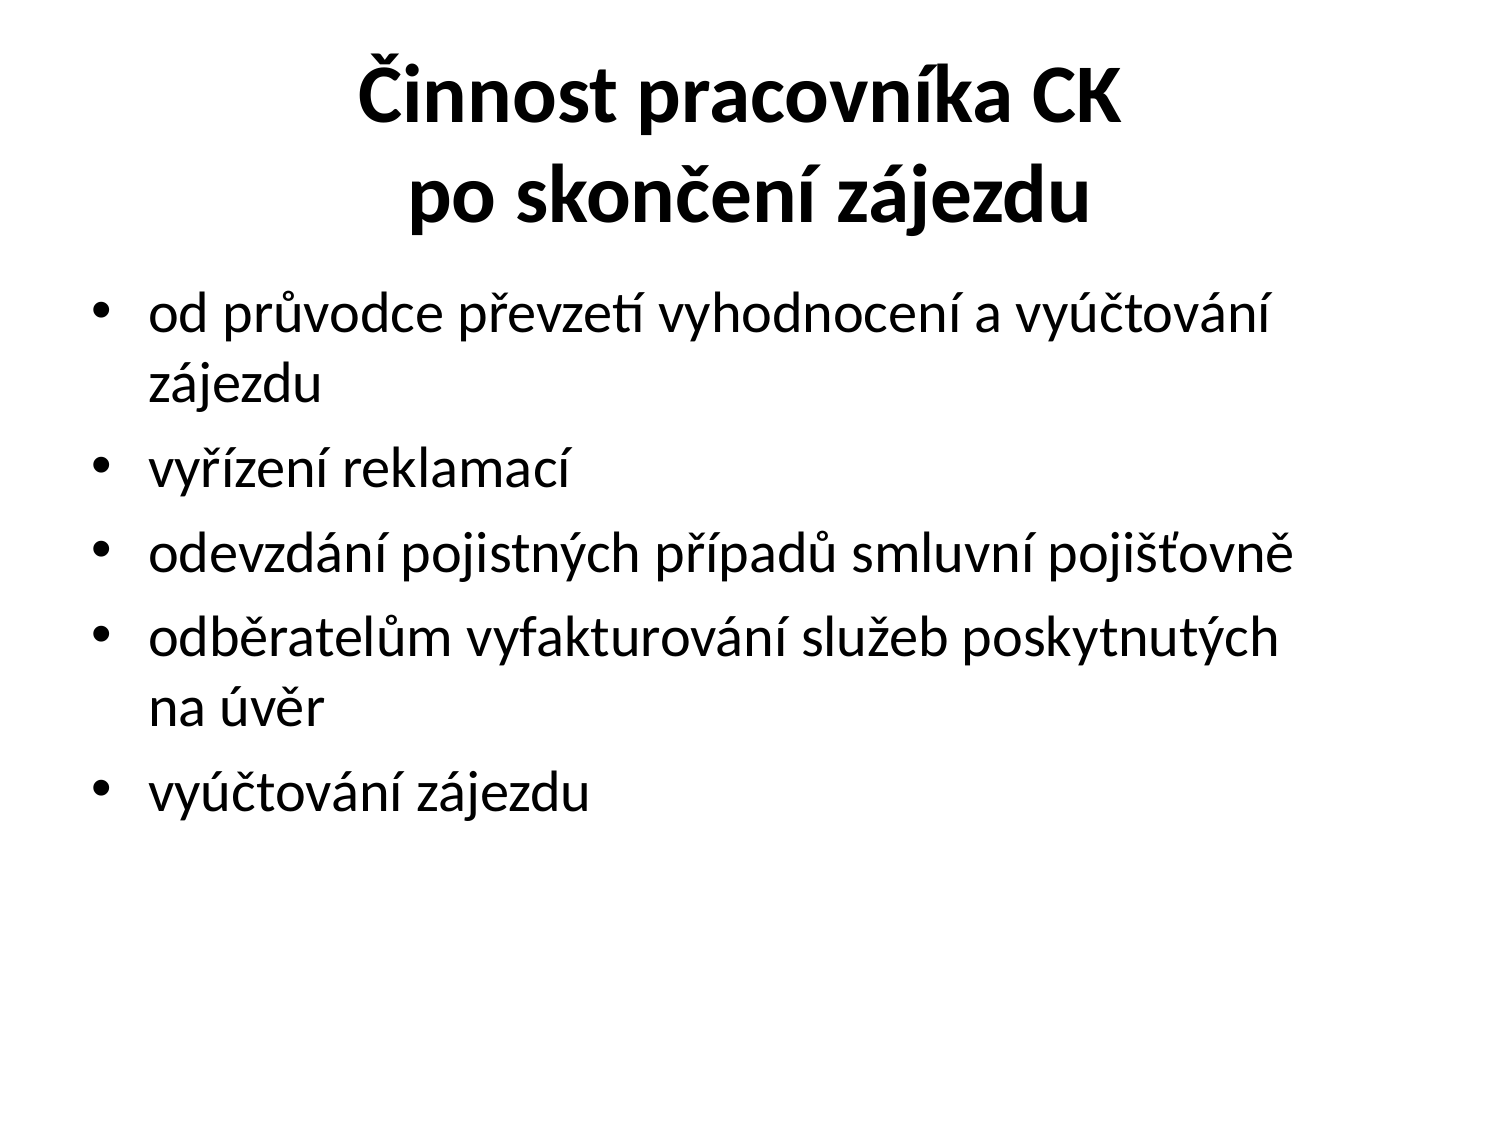

# Činnost pracovníka CK po skončení zájezdu
od průvodce převzetí vyhodnocení a vyúčtování zájezdu
vyřízení reklamací
odevzdání pojistných případů smluvní pojišťovně
odběratelům vyfakturování služeb poskytnutých
na úvěr
vyúčtování zájezdu